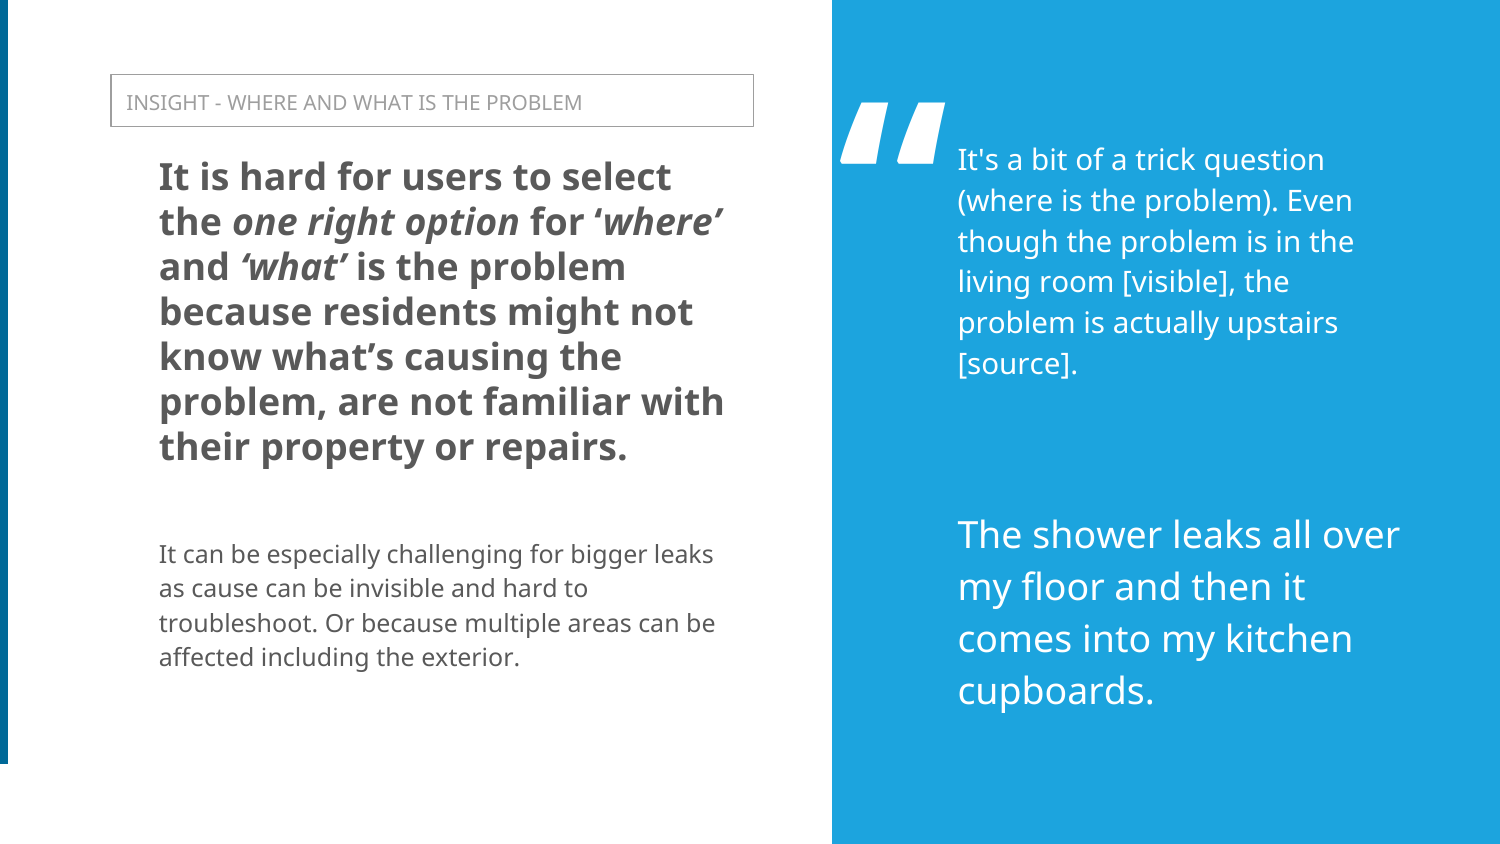

INSIGHT - WHERE AND WHAT IS THE PROBLEM
It's a bit of a trick question (where is the problem). Even though the problem is in the living room [visible], the problem is actually upstairs [source].
# It is hard for users to select the one right option for ‘where’ and ‘what’ is the problem because residents might not know what’s causing the problem, are not familiar with their property or repairs.
The shower leaks all over my floor and then it comes into my kitchen cupboards.
It can be especially challenging for bigger leaks as cause can be invisible and hard to troubleshoot. Or because multiple areas can be affected including the exterior.